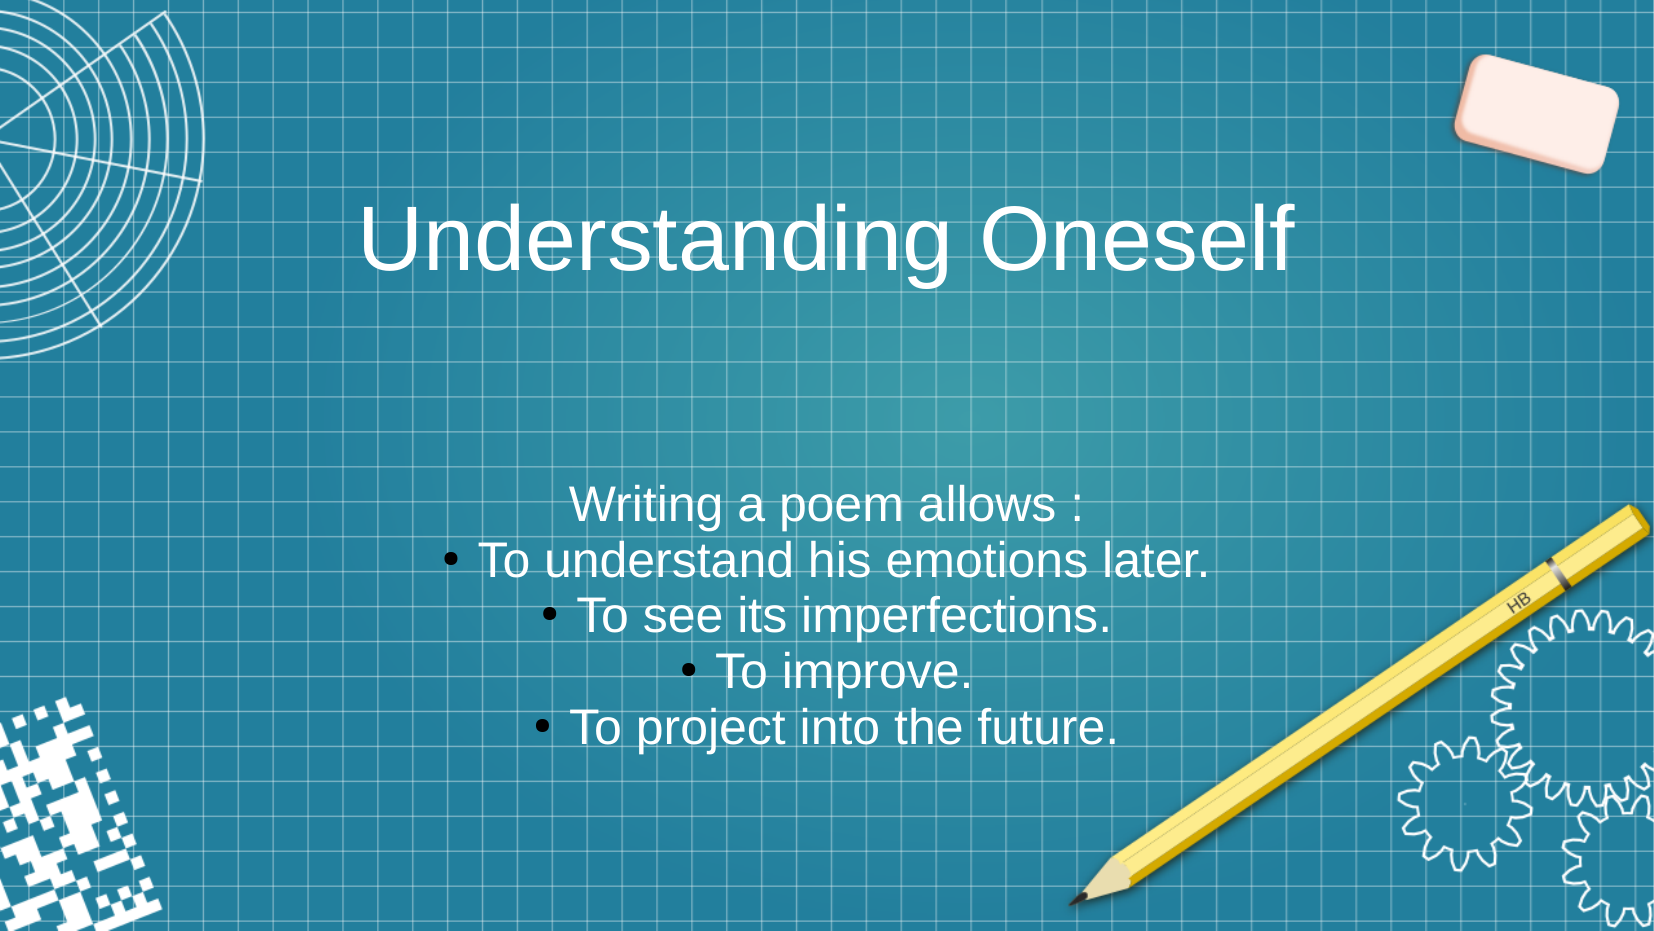

# Understanding Oneself
Writing a poem allows :
To understand his emotions later.
To see its imperfections.
To improve.
To project into the future.